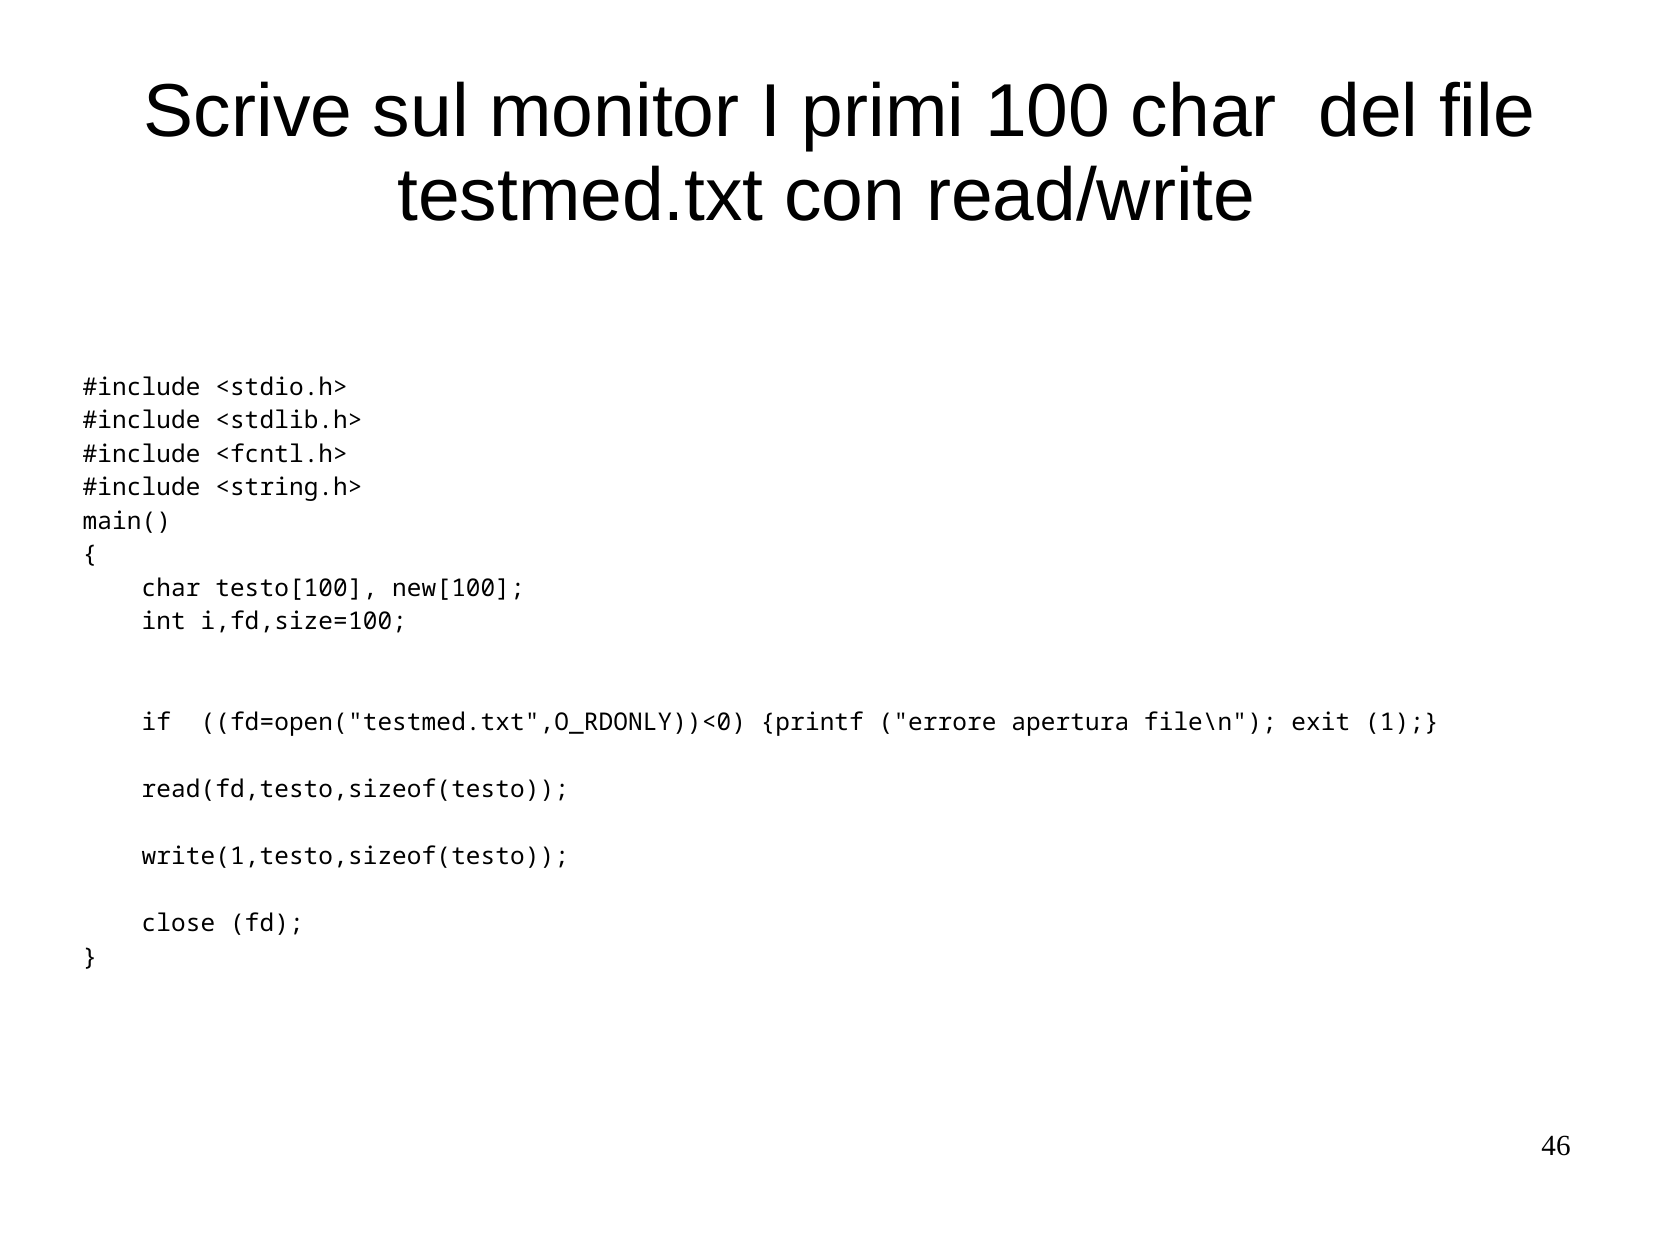

# Scrive sul monitor I primi 100 char del file testmed.txt con read/write
#include <stdio.h>
#include <stdlib.h>
#include <fcntl.h>
#include <string.h>
main()
{
 char testo[100], new[100];
 int i,fd,size=100;
 if ((fd=open("testmed.txt",O_RDONLY))<0) {printf ("errore apertura file\n"); exit (1);}
 read(fd,testo,sizeof(testo));
 write(1,testo,sizeof(testo));
 close (fd);
}
46